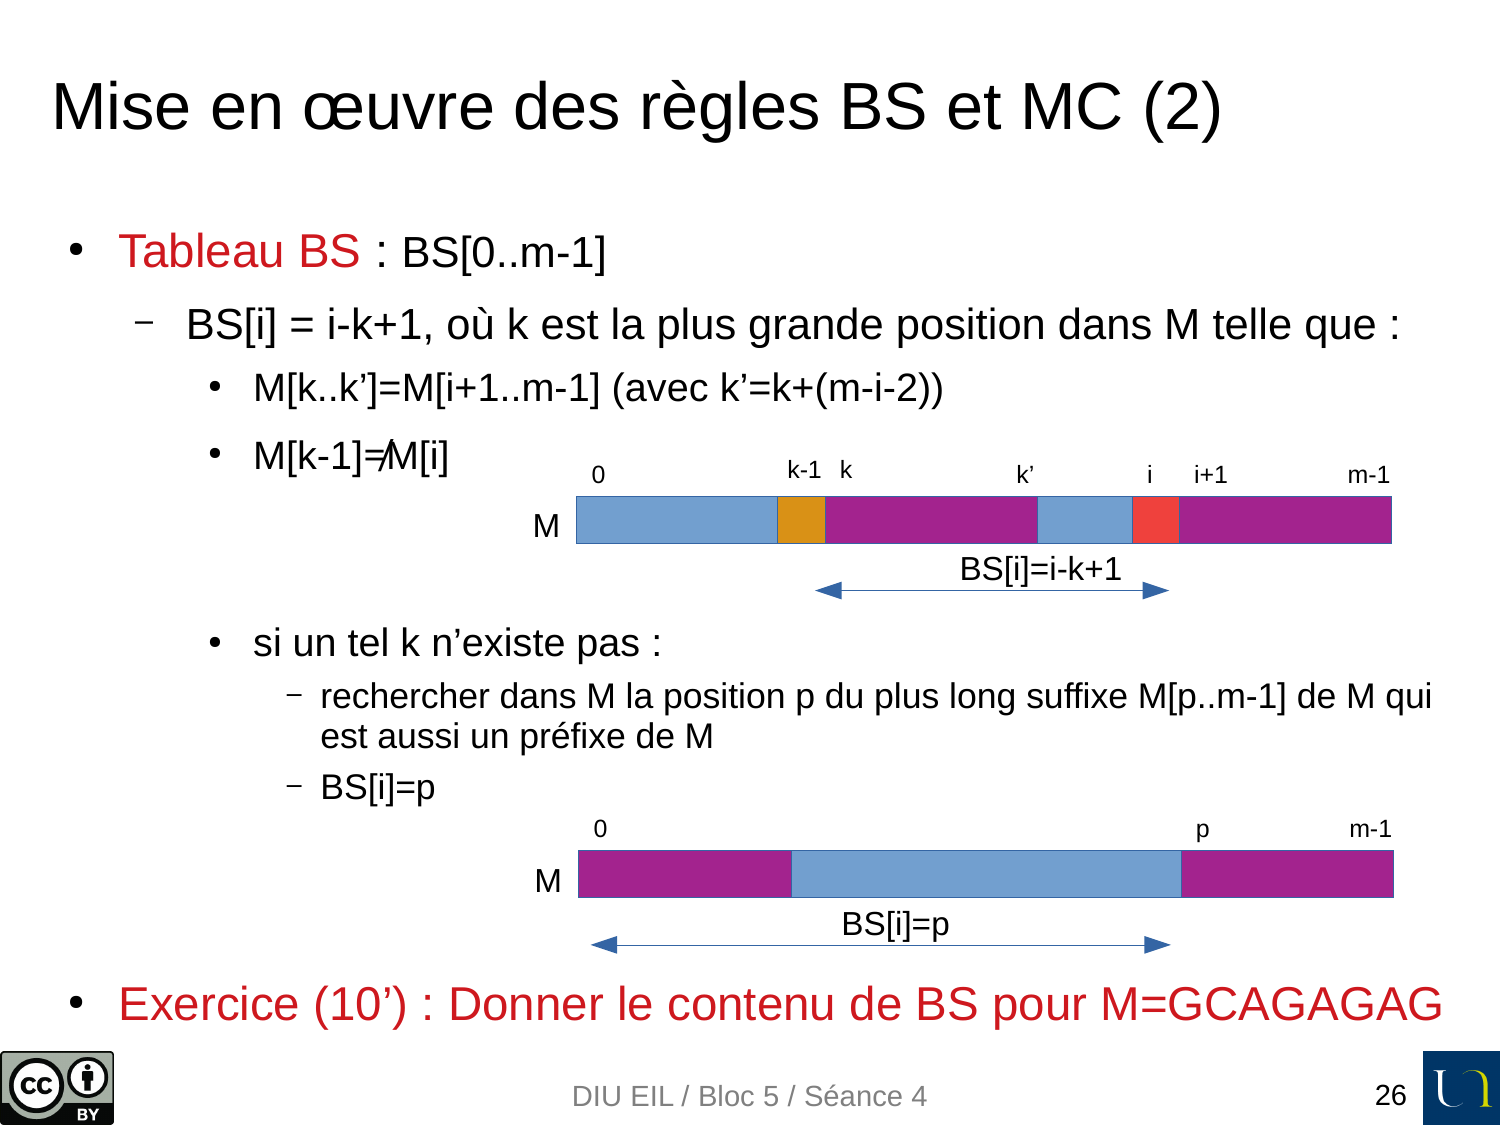

# Mise en œuvre des règles BS et MC (2)
Tableau BS : BS[0..m-1]
BS[i] = i-k+1, où k est la plus grande position dans M telle que :
M[k..k’]=M[i+1..m-1] (avec k’=k+(m-i-2))
M[k-1]≠M[i]
si un tel k n’existe pas :
rechercher dans M la position p du plus long suffixe M[p..m-1] de M qui est aussi un préfixe de M
BS[i]=p
Exercice (10’) : Donner le contenu de BS pour M=GCAGAGAG
k-1
k
0
k’
i
i+1
m-1
M
BS[i]=i-k+1
0
p
m-1
M
BS[i]=p
26